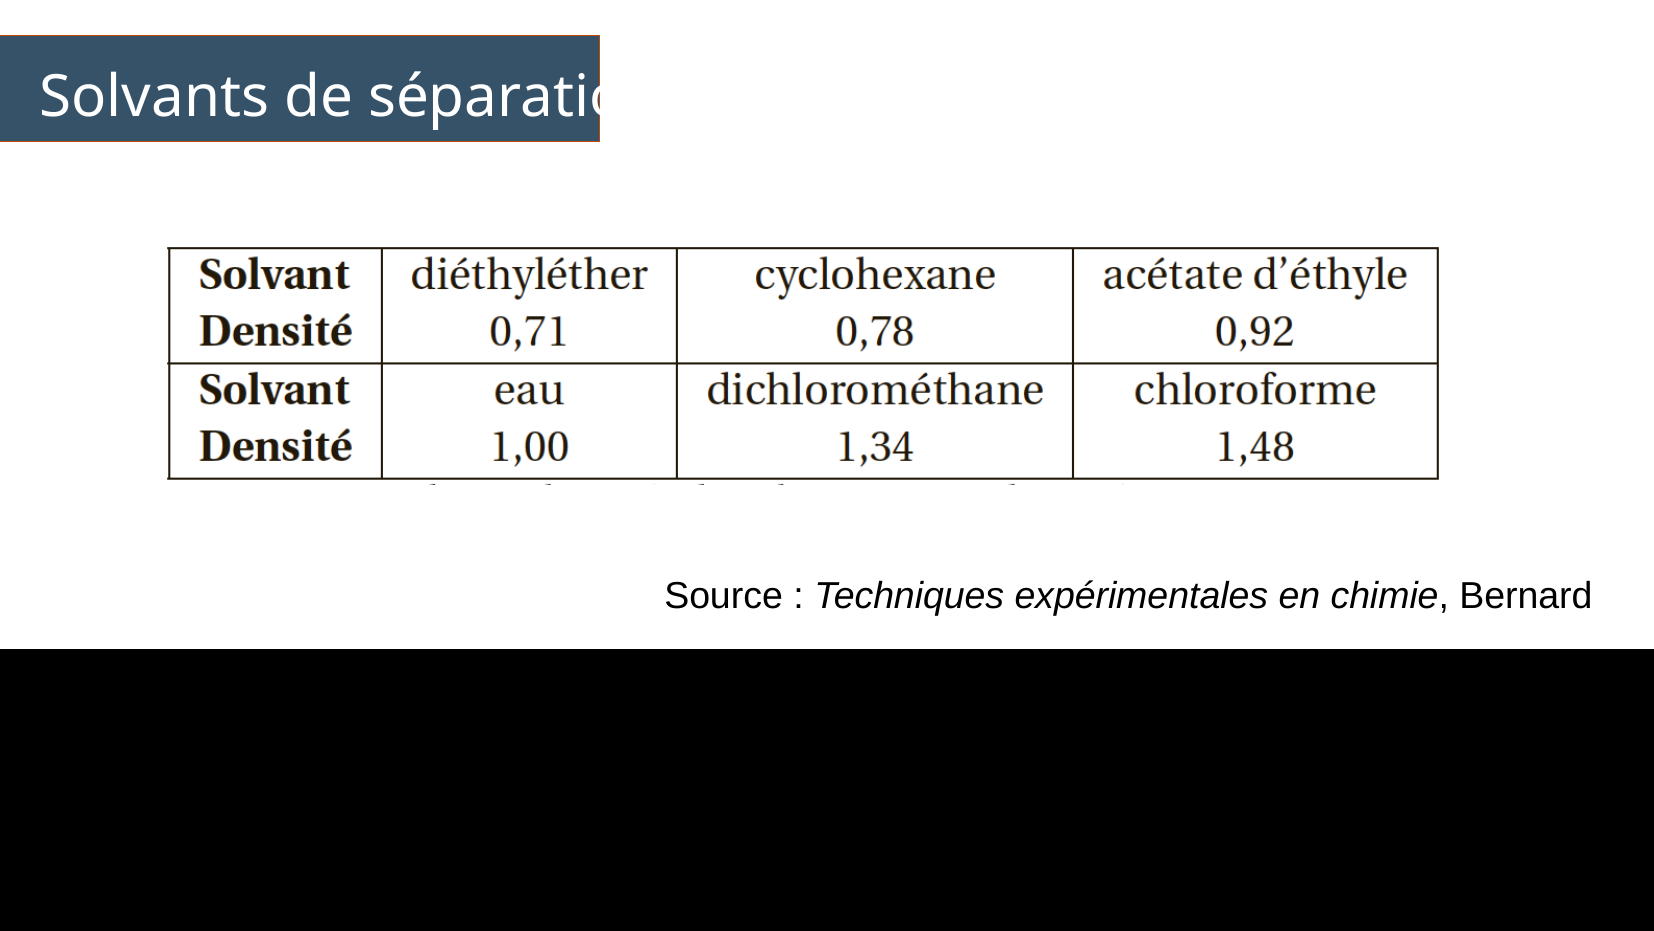

Solvants de séparation
Source : Techniques expérimentales en chimie, Bernard